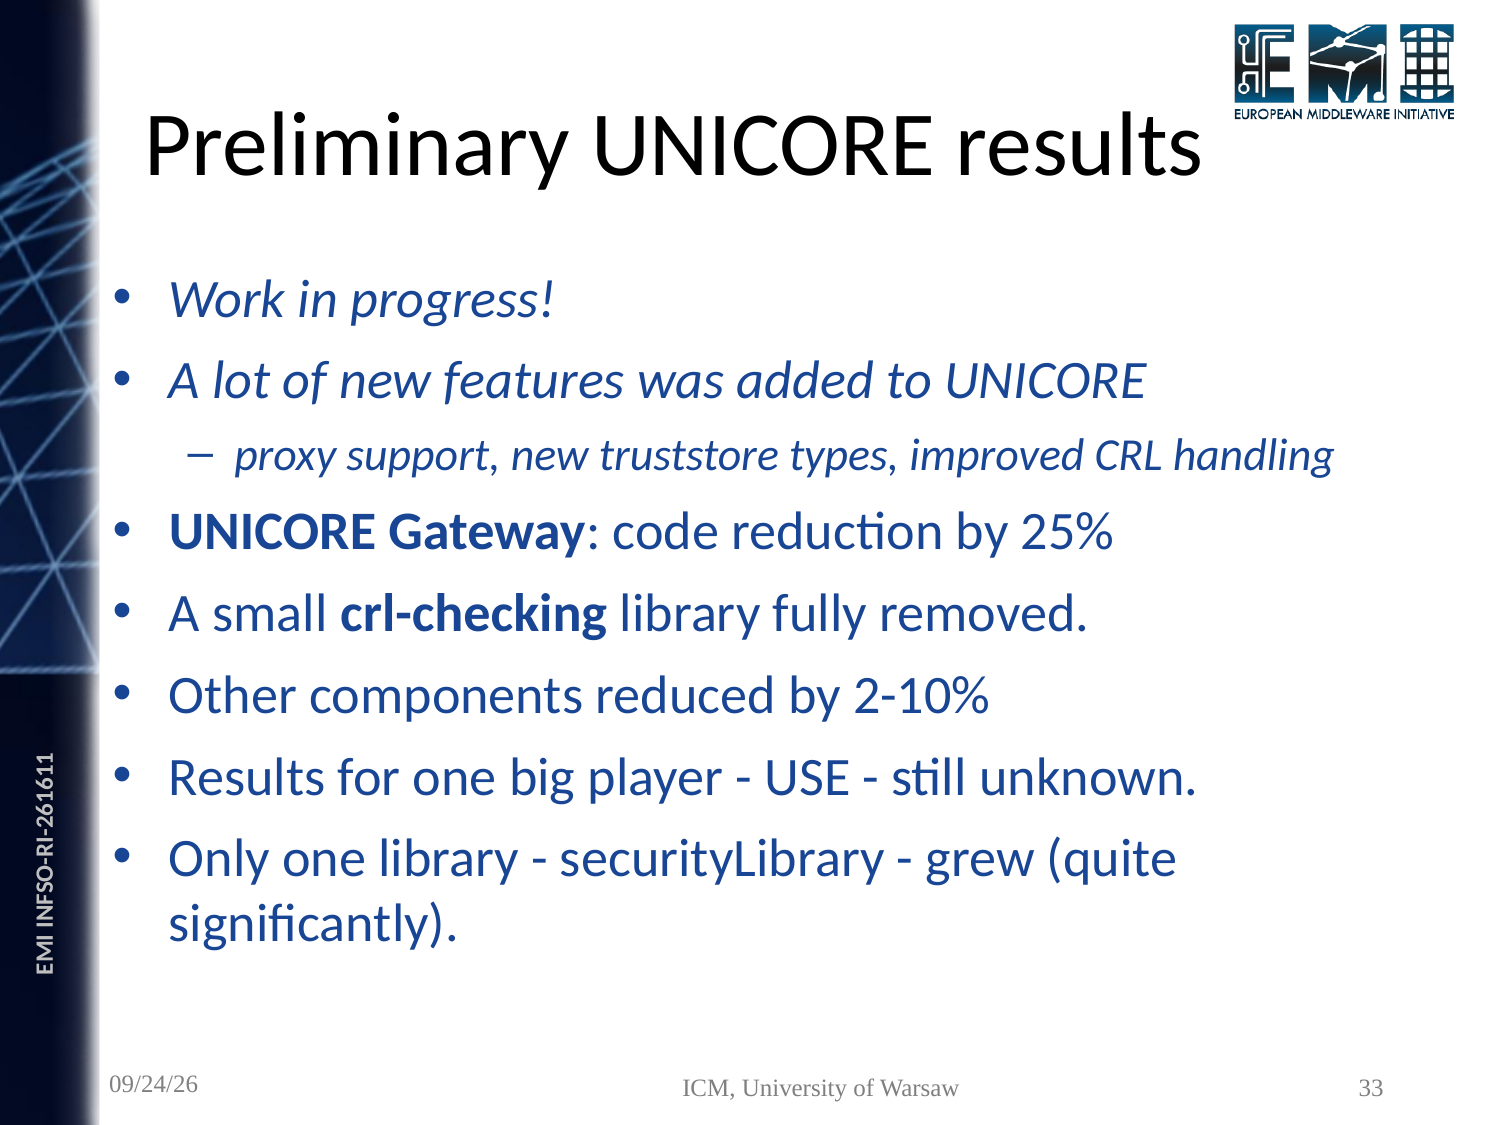

# Preliminary UNICORE results
Work in progress!
A lot of new features was added to UNICORE
proxy support, new truststore types, improved CRL handling
UNICORE Gateway: code reduction by 25%
A small crl-checking library fully removed.
Other components reduced by 2-10%
Results for one big player - USE - still unknown.
Only one library - securityLibrary - grew (quite significantly).
33